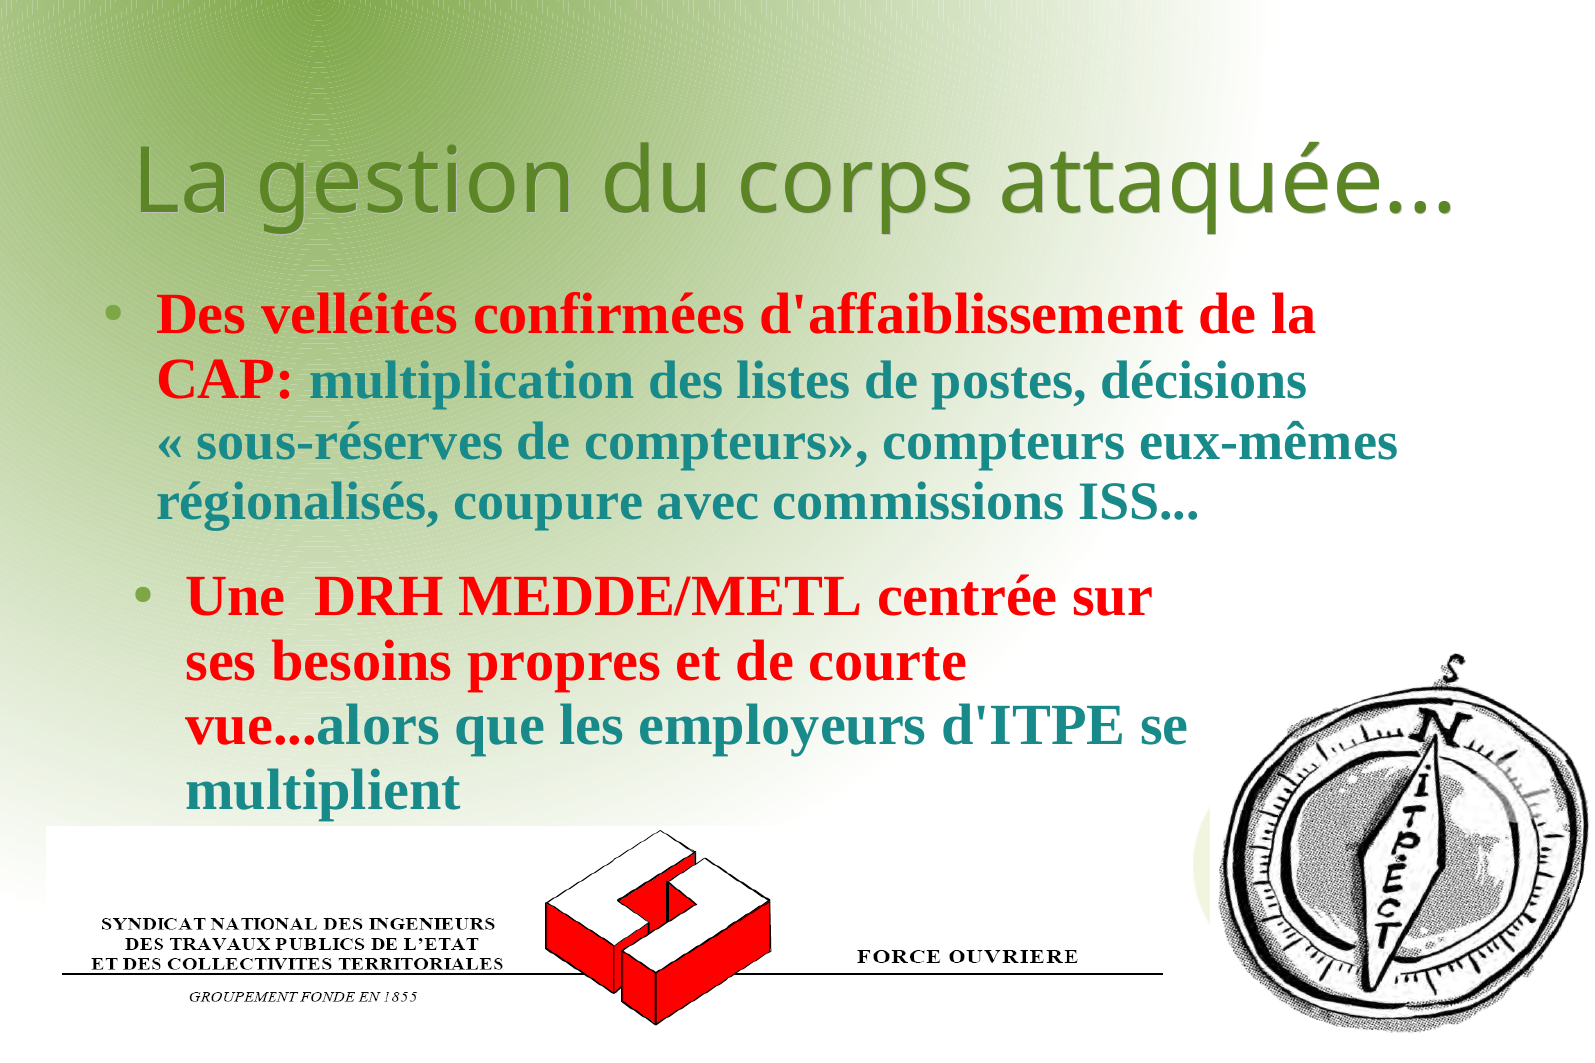

# La gestion du corps attaquée...
Des velléités confirmées d'affaiblissement de la CAP: multiplication des listes de postes, décisions « sous-réserves de compteurs», compteurs eux-mêmes régionalisés, coupure avec commissions ISS...
Une DRH MEDDE/METL centrée sur ses besoins propres et de courte vue...alors que les employeurs d'ITPE se multiplient